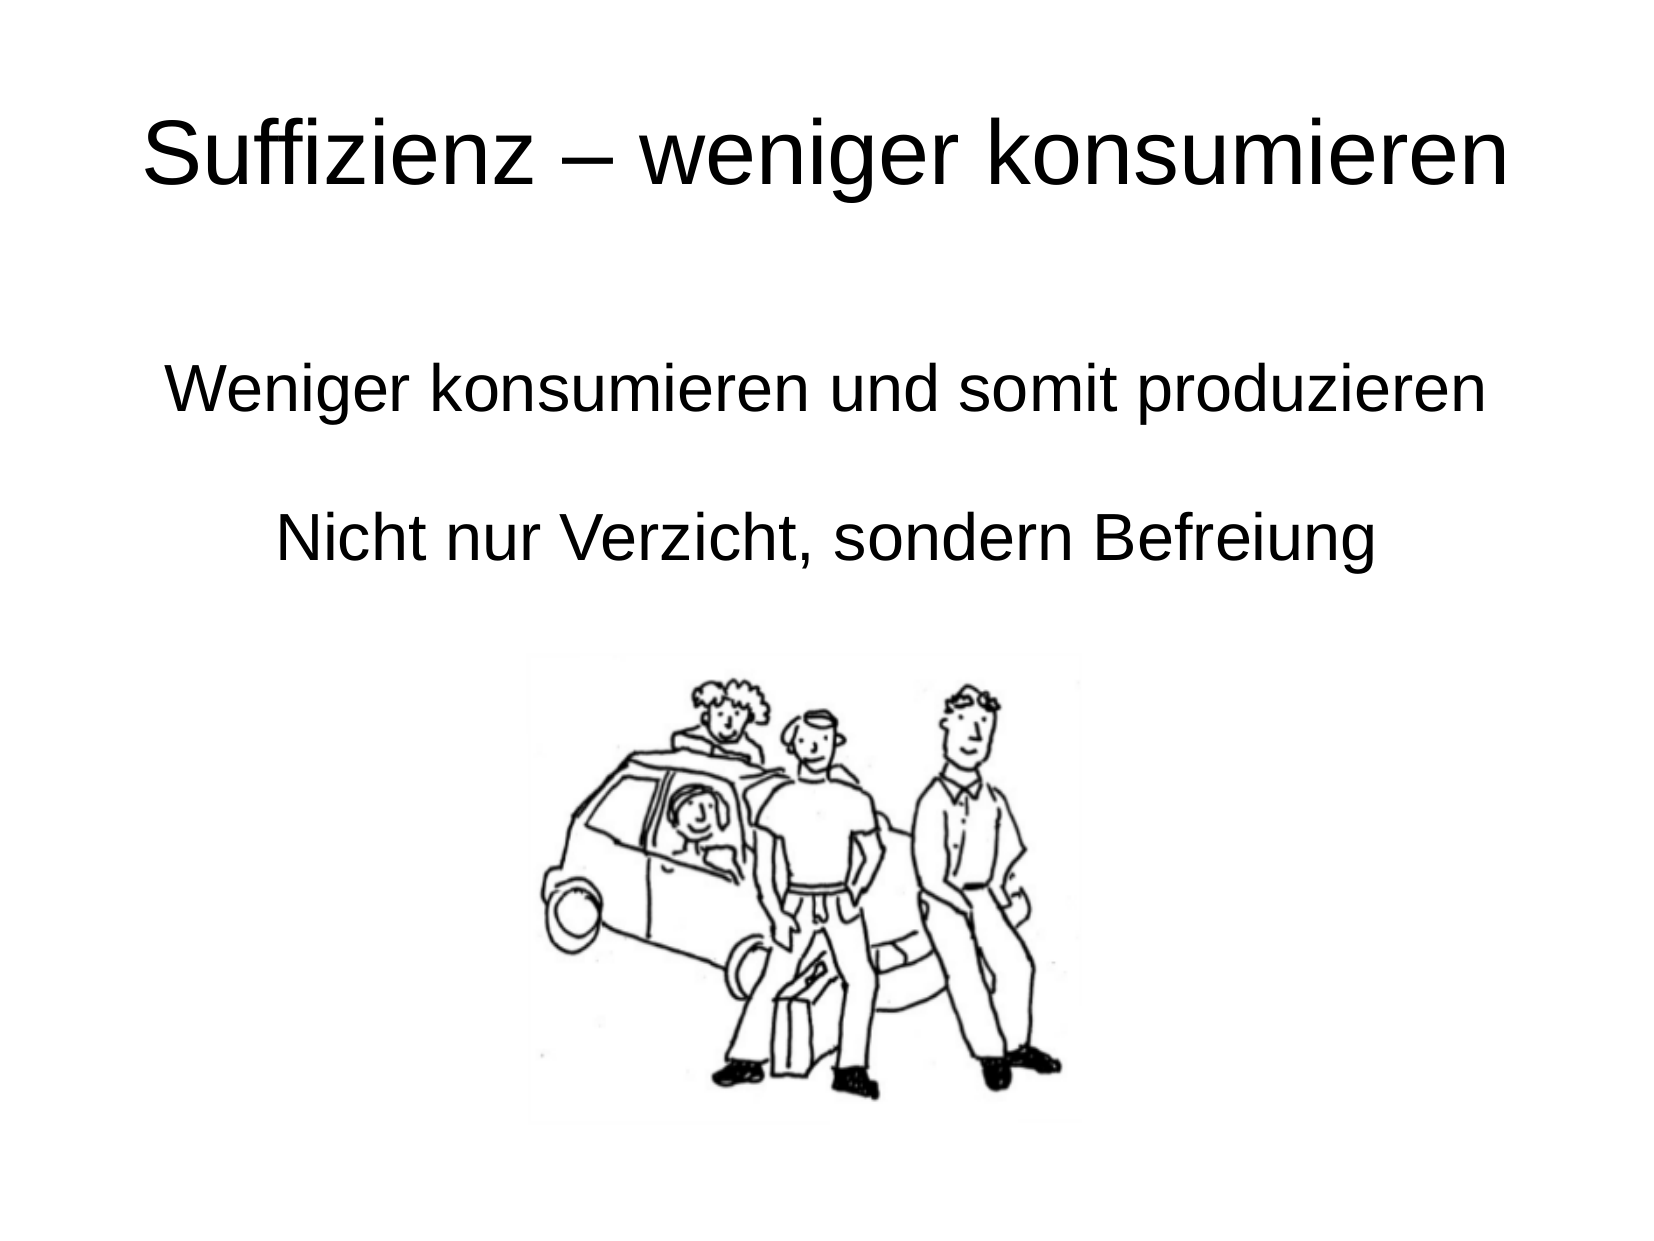

# Suffizienz – weniger konsumieren
Weniger konsumieren und somit produzieren
Nicht nur Verzicht, sondern Befreiung